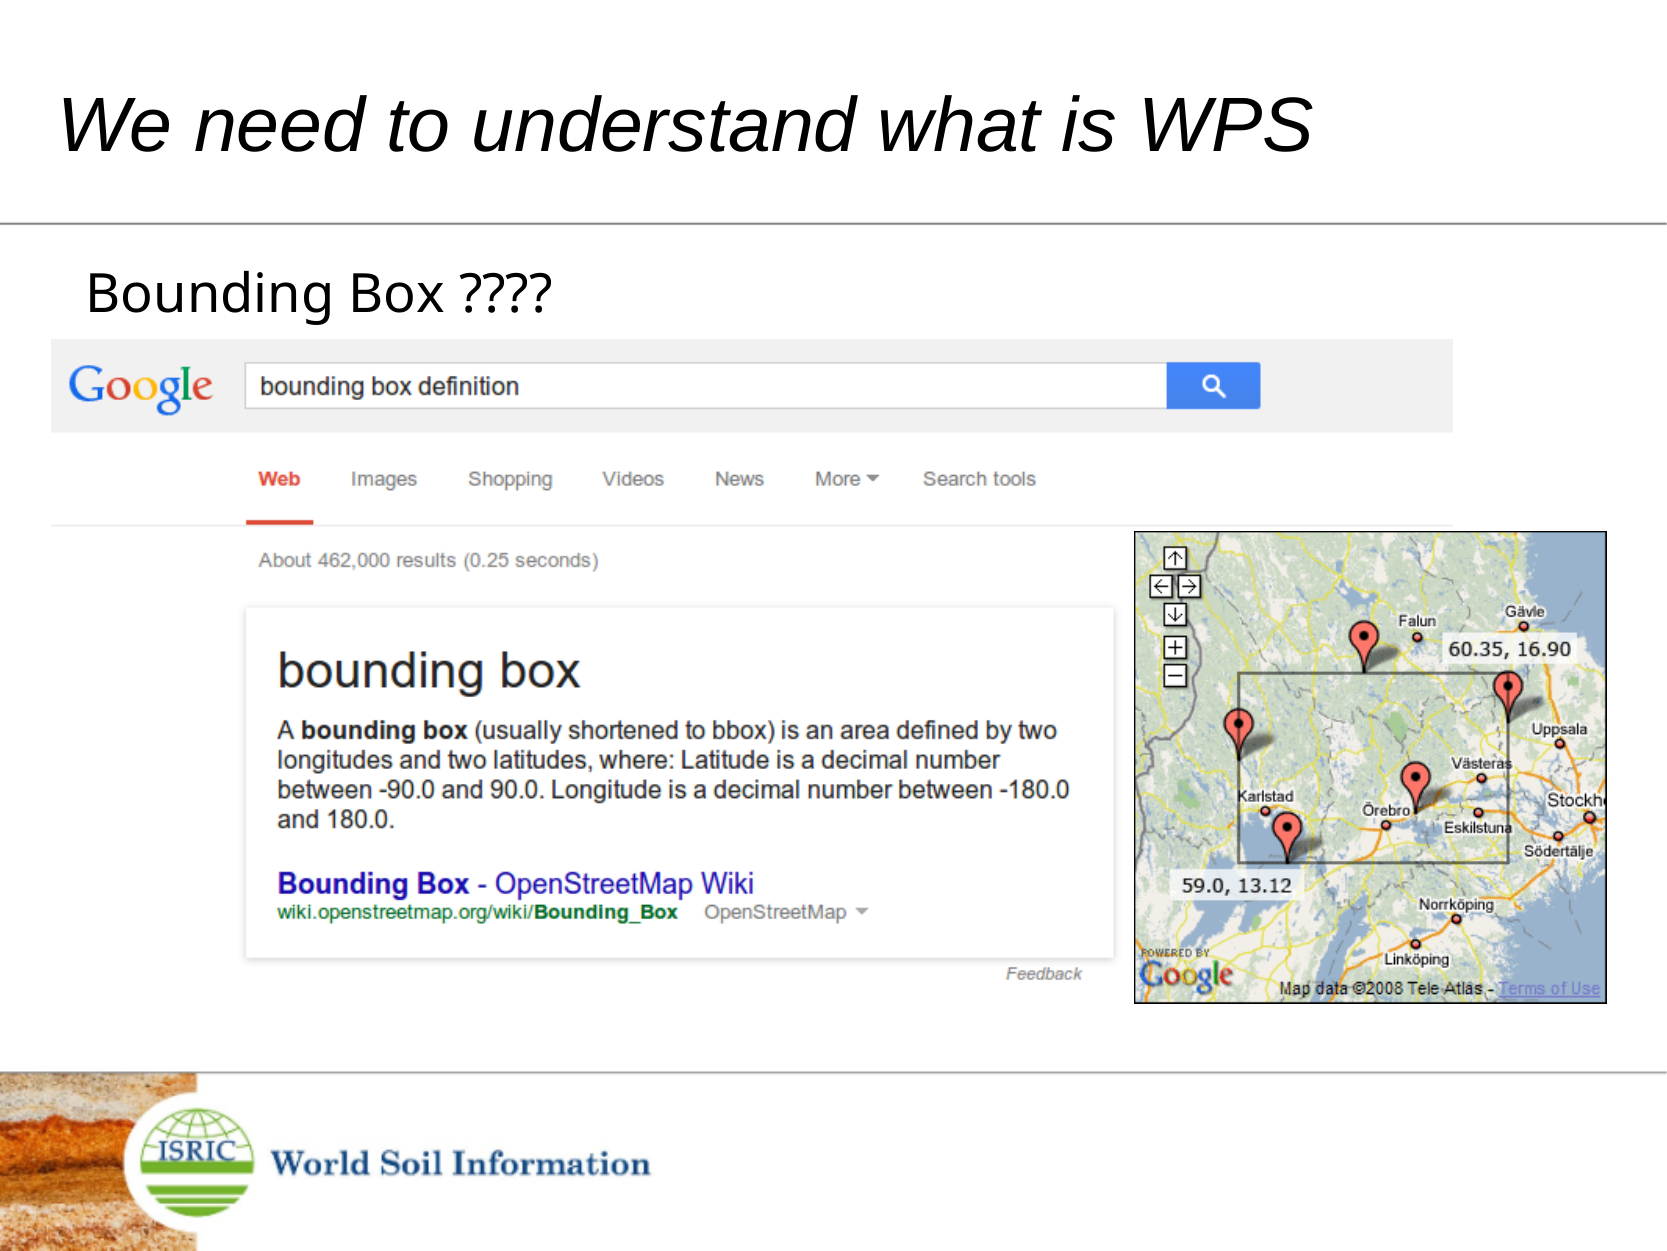

We need to understand what is WPS
Bounding Box ????
#